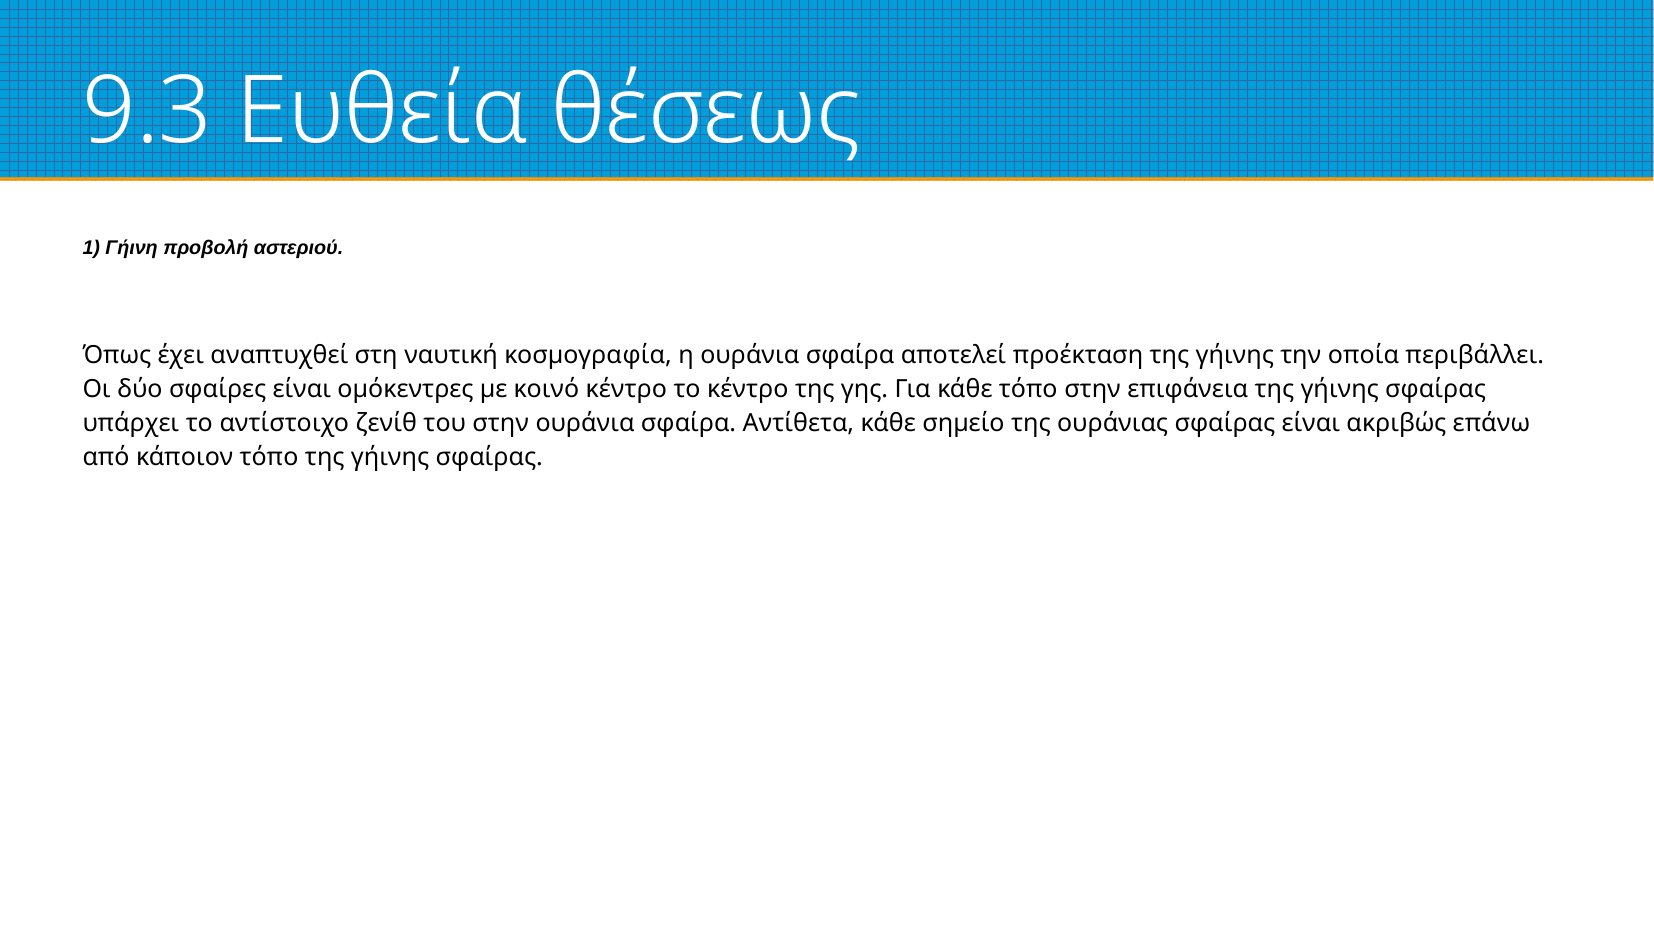

# 9.3 Ευθεία θέσεως
1) Γήινη προβολή αστεριού.
Όπως έχει αναπτυχθεί στη ναυτική κοσμογρα­φία, η ουράνια σφαίρα αποτελεί προέκταση της γήινης την οποία περιβάλλει. Οι δύο σφαίρες είναι ομόκεντρες με κοινό κέντρο το κέντρο της γης. Για κάθε τόπο στην επιφάνεια της γήινης σφαίρας υπάρχει το αντίστοιχο ζενίθ του στην ουράνια σφαίρα. Αντίθετα, κάθε σημείο της ουράνιας σφαίρας είναι ακριβώς επάνω από κάποιον τόπο της γήινης σφαίρας.